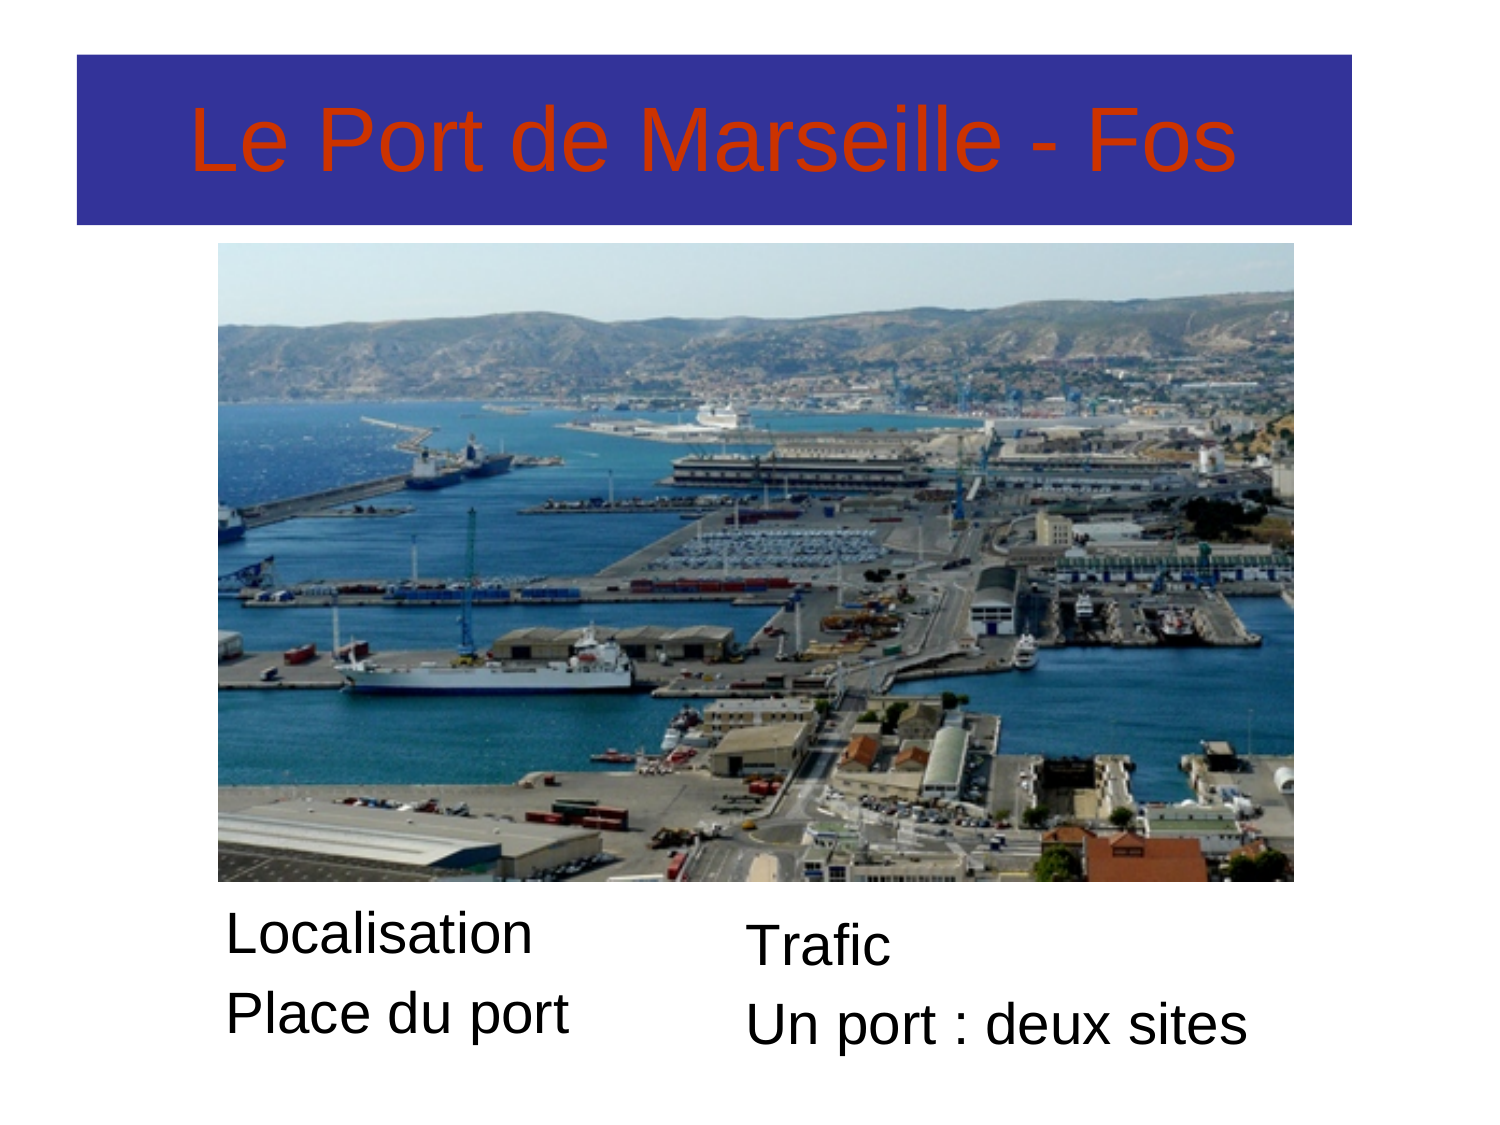

# Le Port de Marseille - Fos
 Localisation
 Place du port
 Trafic
 Un port : deux sites